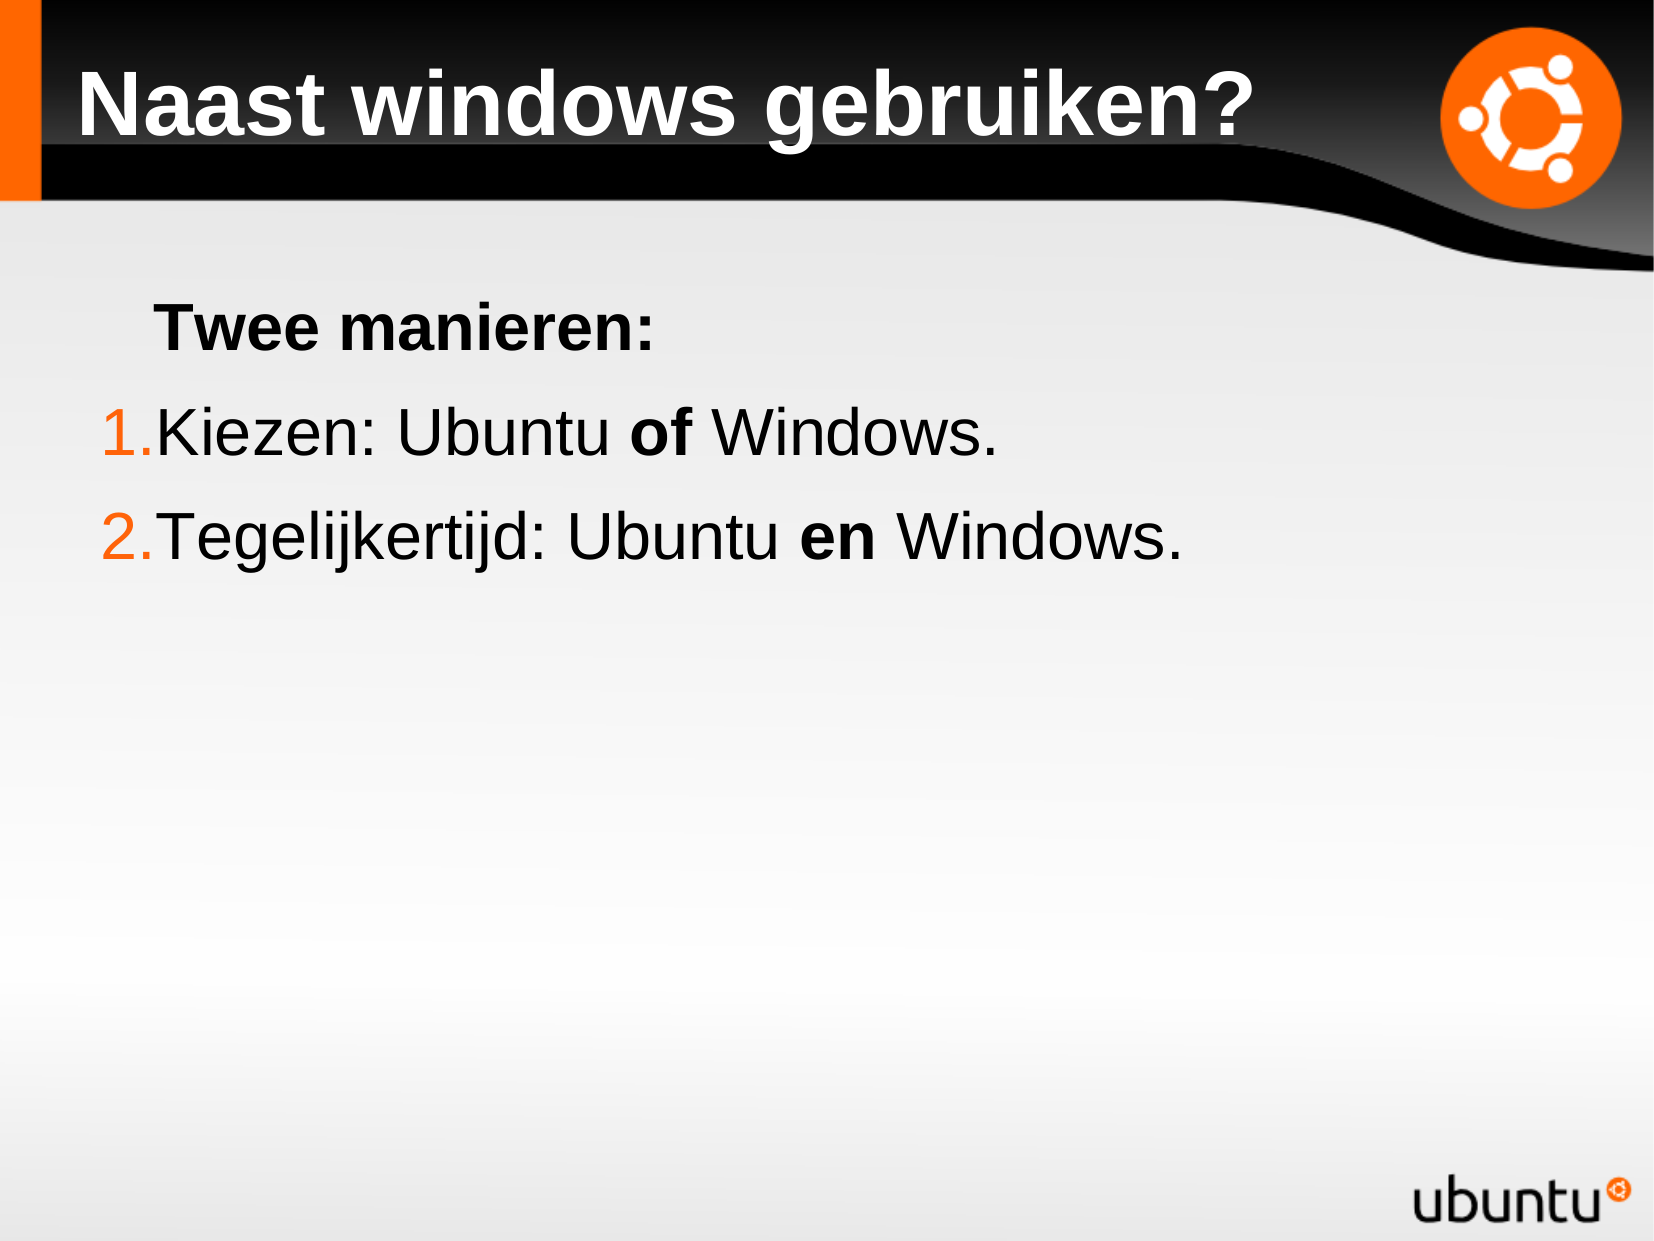

# Naast windows gebruiken?
Twee manieren:
Kiezen: Ubuntu of Windows.
Tegelijkertijd: Ubuntu en Windows.